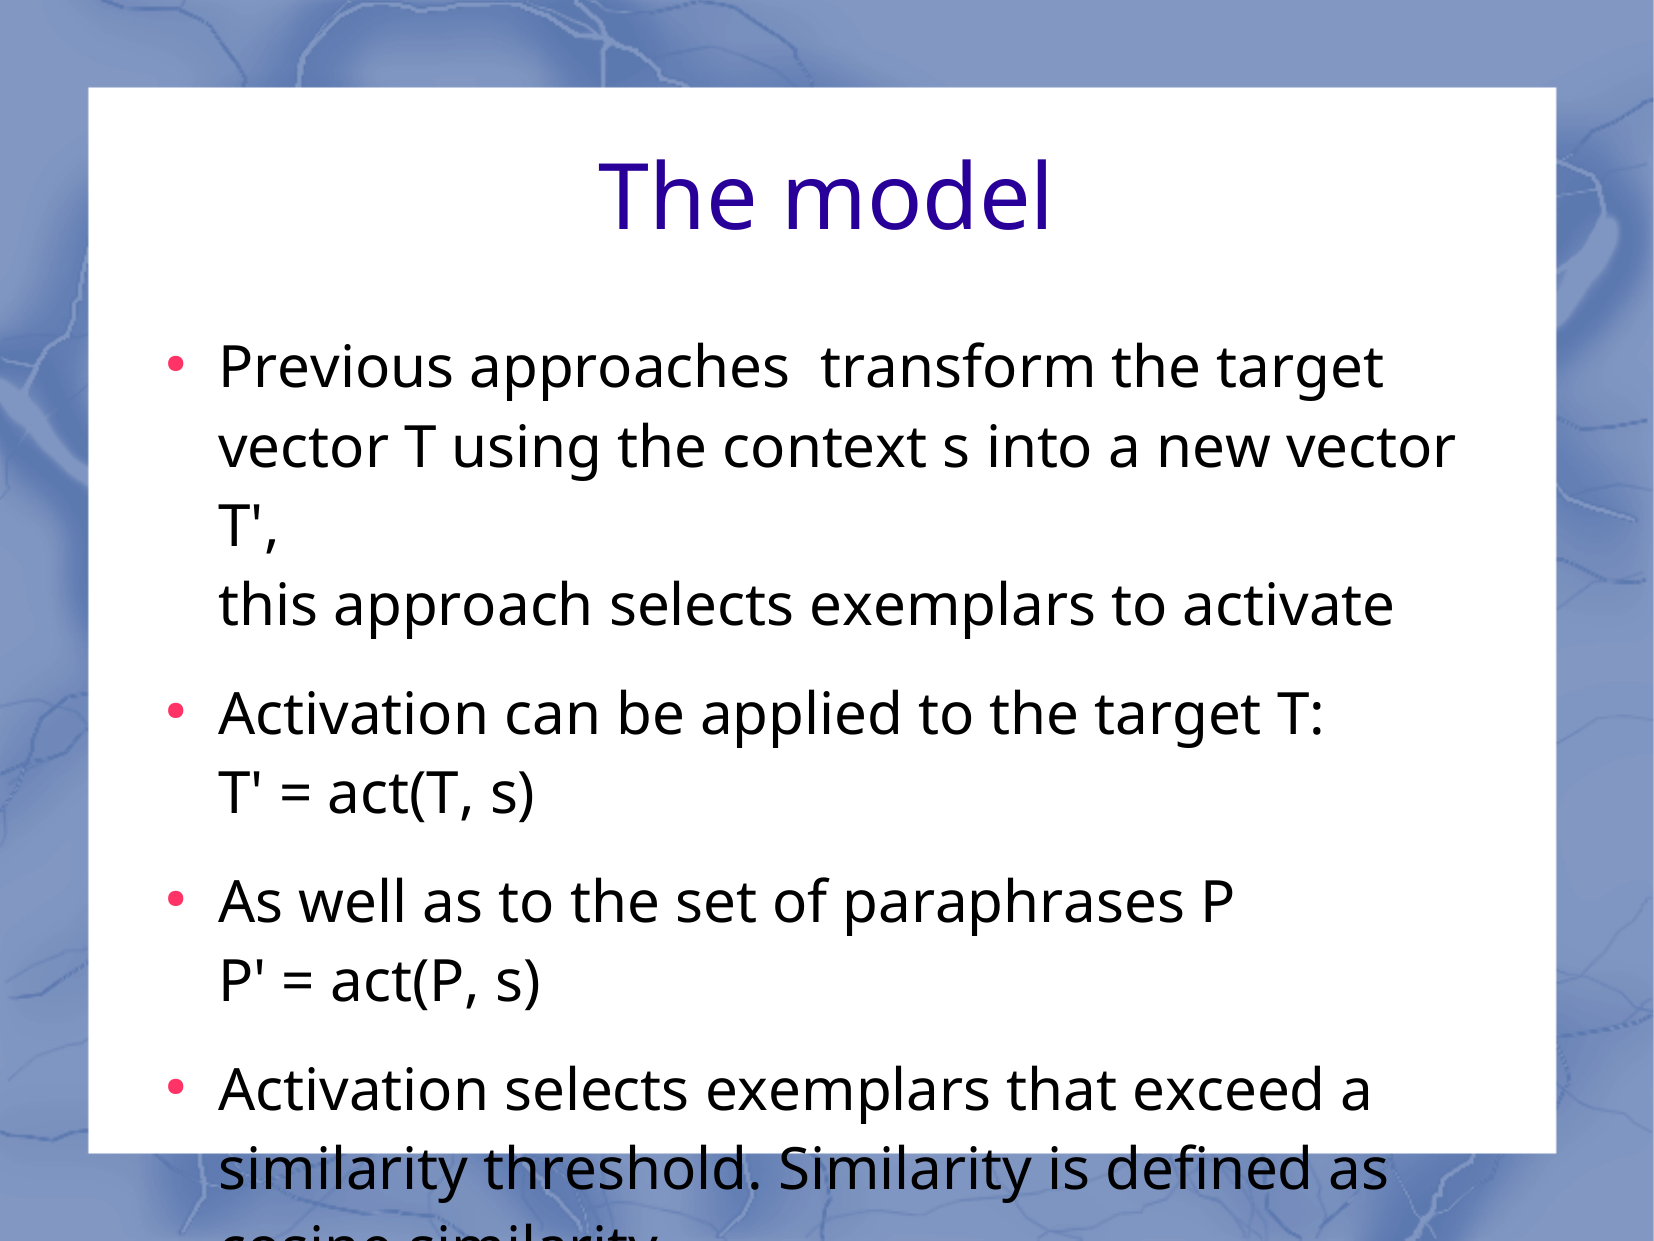

# The model
Previous approaches transform the target vector T using the context s into a new vector T',
this approach selects exemplars to activate
Activation can be applied to the target T:
T' = act(T, s)
As well as to the set of paraphrases P
P' = act(P, s)
Activation selects exemplars that exceed a similarity threshold. Similarity is defined as cosine similarity